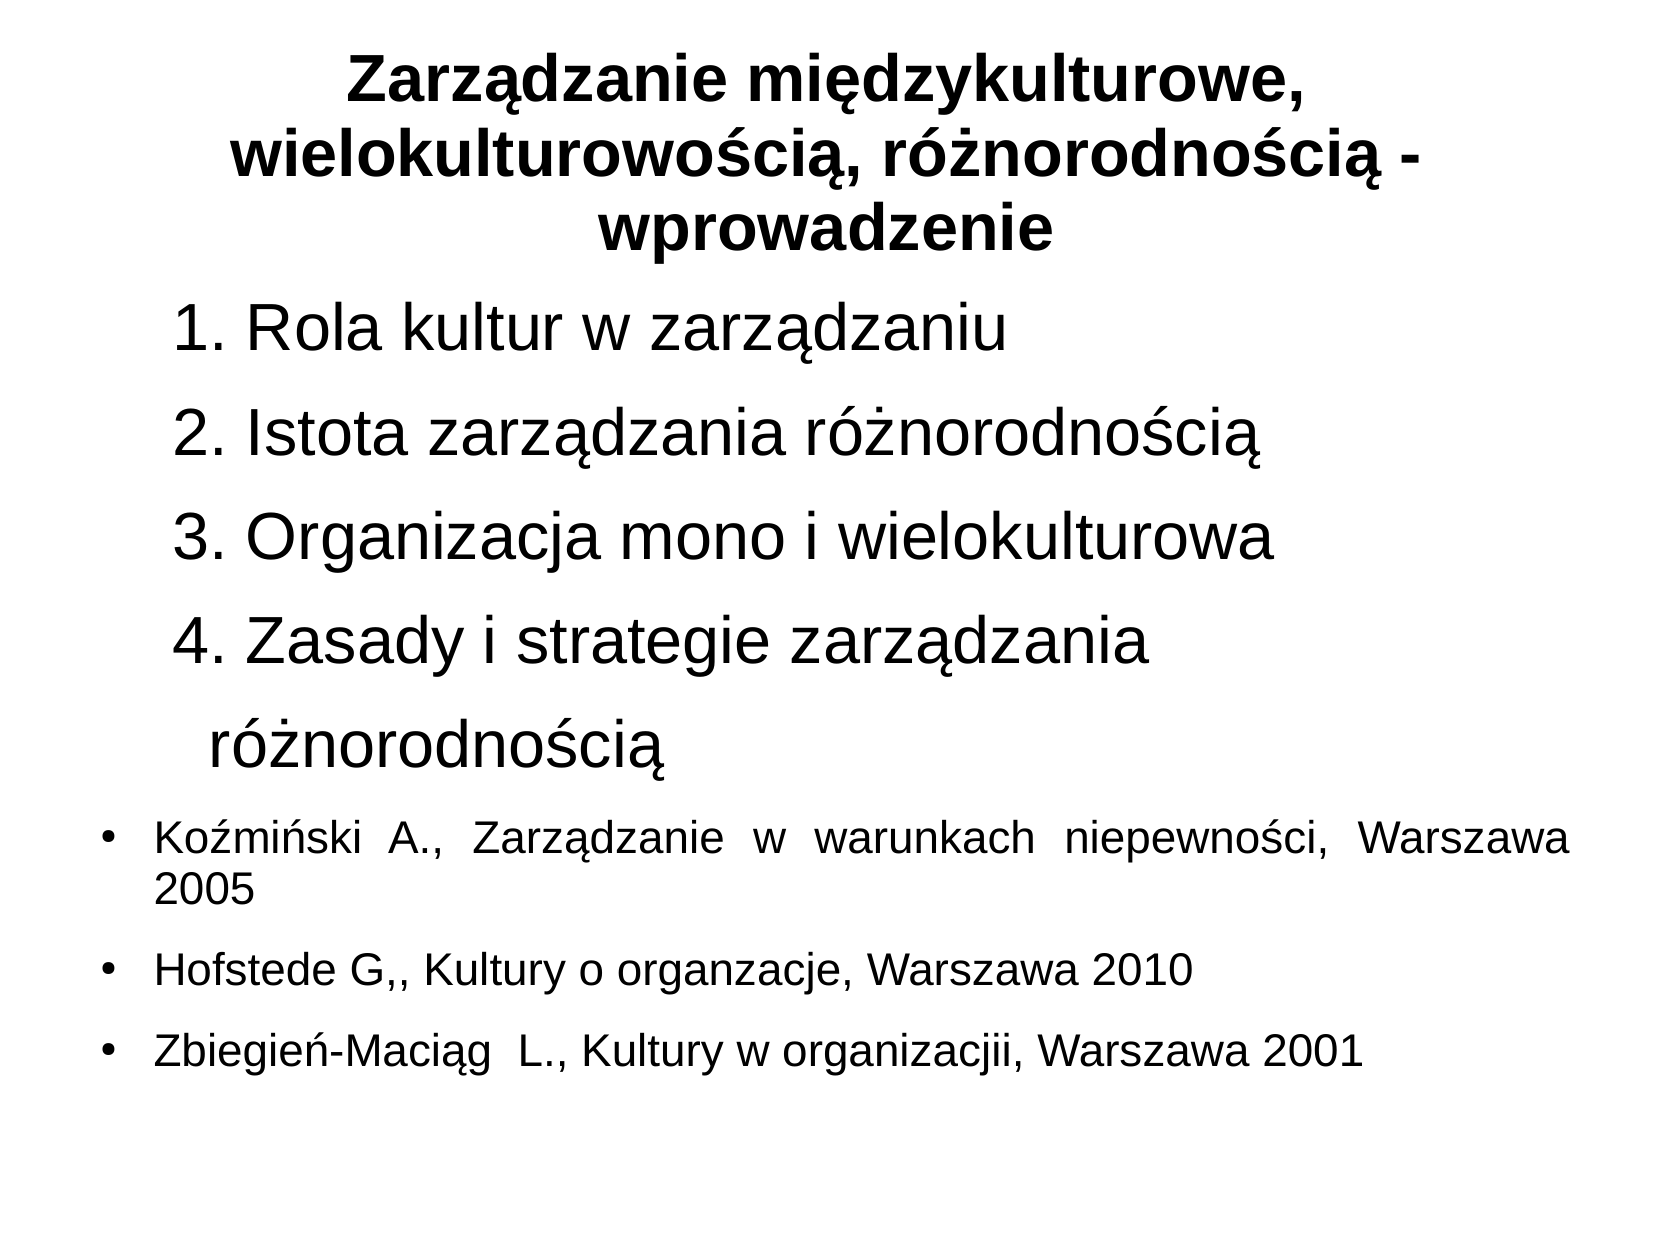

# Zarządzanie międzykulturowe, wielokulturowością, różnorodnością - wprowadzenie
 1. Rola kultur w zarządzaniu
 2. Istota zarządzania różnorodnością
 3. Organizacja mono i wielokulturowa
 4. Zasady i strategie zarządzania
 różnorodnością
Koźmiński A., Zarządzanie w warunkach niepewności, Warszawa 2005
Hofstede G,, Kultury o organzacje, Warszawa 2010
Zbiegień-Maciąg L., Kultury w organizacjii, Warszawa 2001